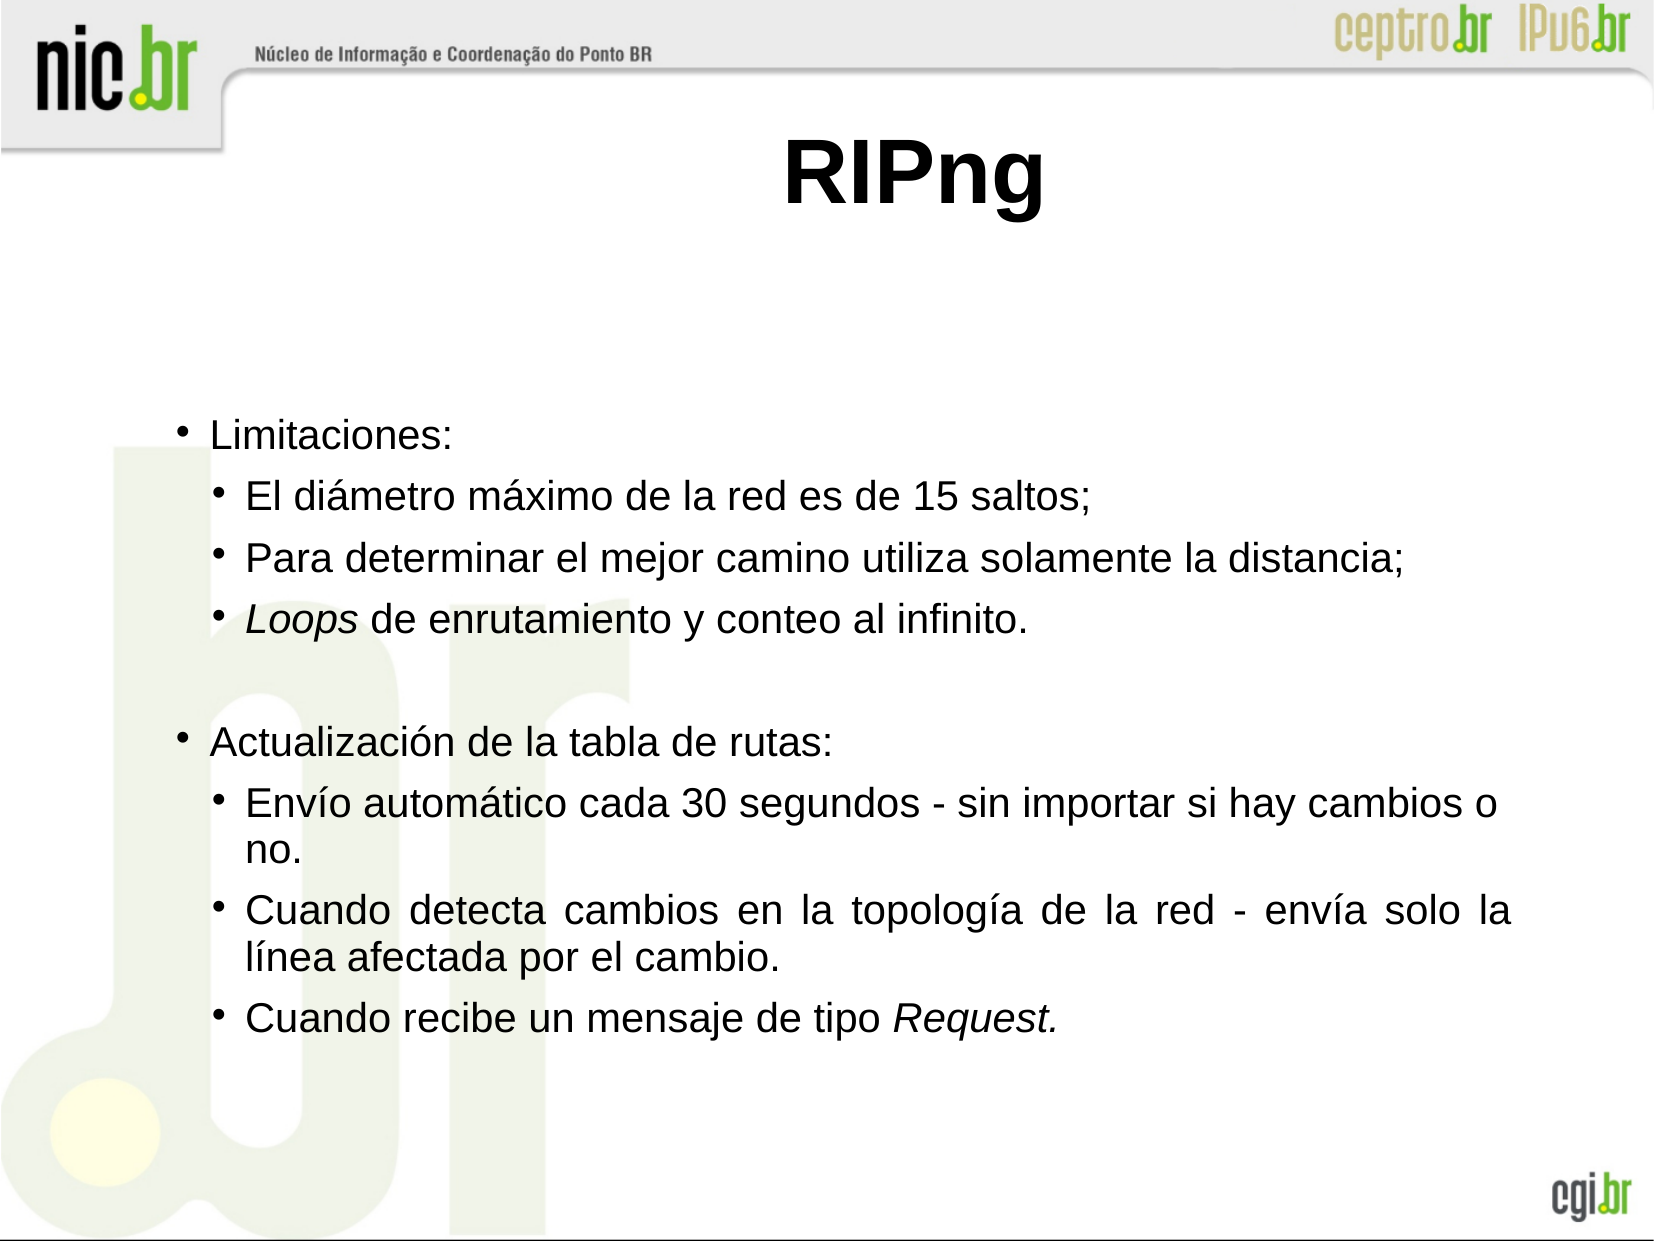

RIPng
Limitaciones:
El diámetro máximo de la red es de 15 saltos;
Para determinar el mejor camino utiliza solamente la distancia;
Loops de enrutamiento y conteo al infinito.
Actualización de la tabla de rutas:
Envío automático cada 30 segundos - sin importar si hay cambios o no.
Cuando detecta cambios en la topología de la red - envía solo la línea afectada por el cambio.
Cuando recibe un mensaje de tipo Request.